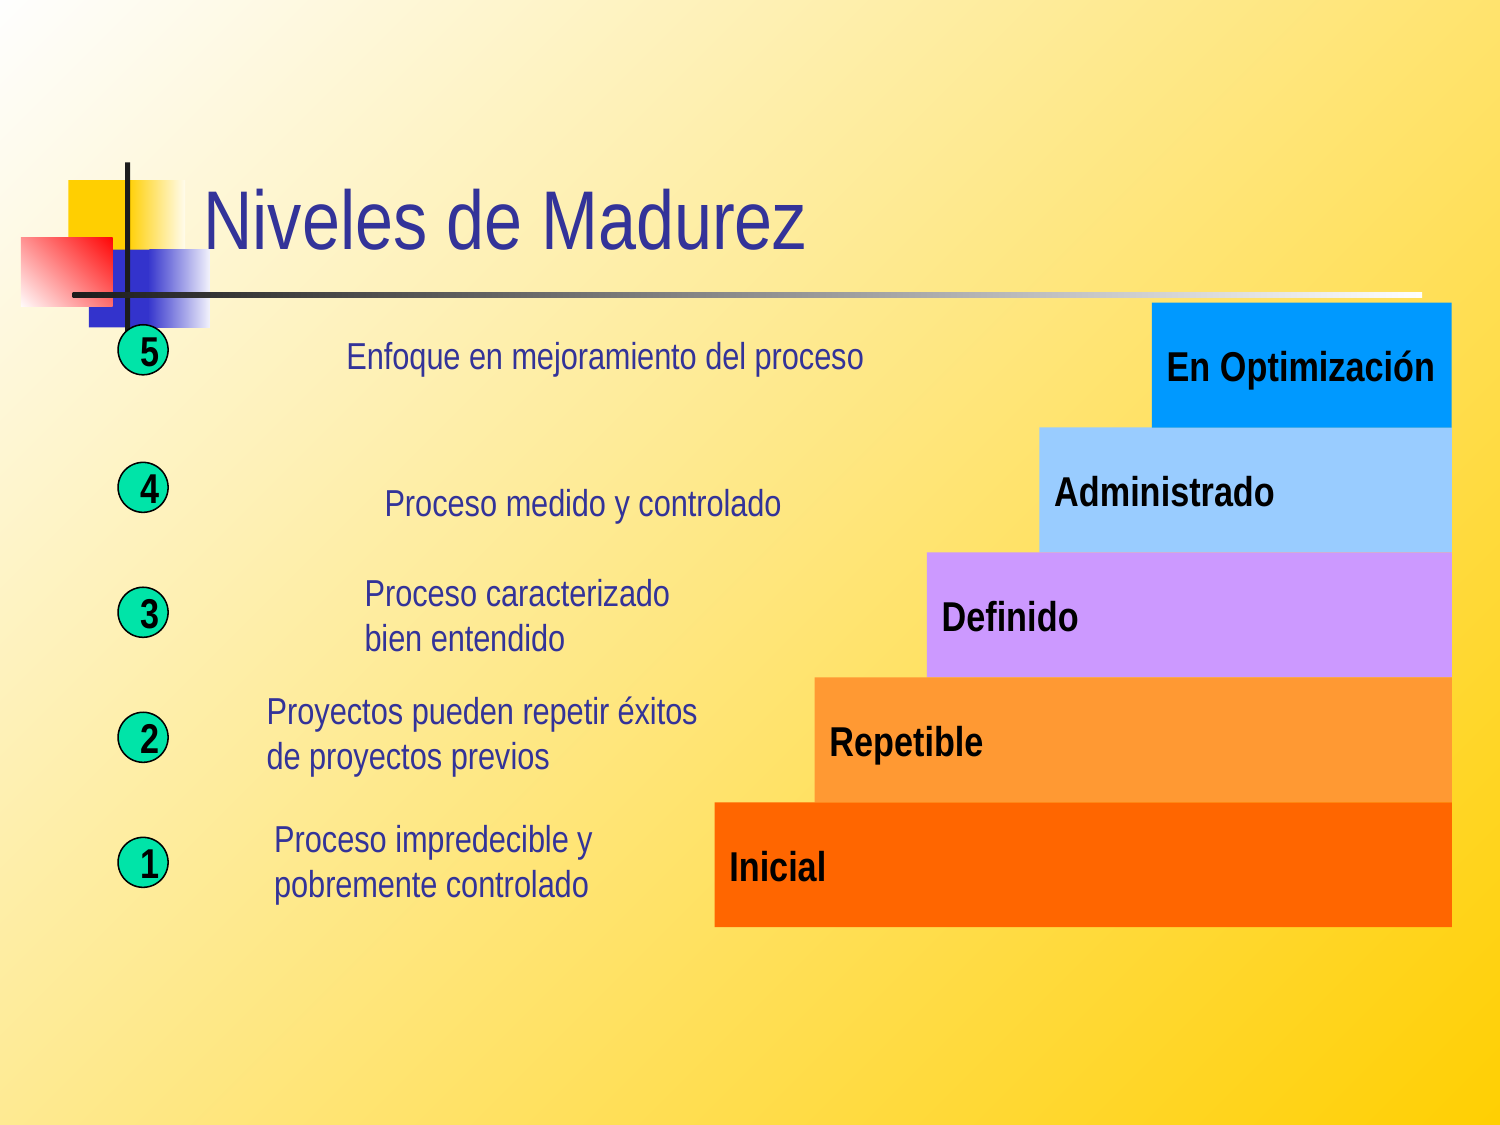

# Niveles de Madurez
En Optimización
Administrado
Definido
Repetible
Inicial
5
Enfoque en mejoramiento del proceso
4
Proceso medido y controlado
Proceso caracterizado
bien entendido
3
Proyectos pueden repetir éxitos
de proyectos previos
2
Proceso impredecible y
pobremente controlado
1